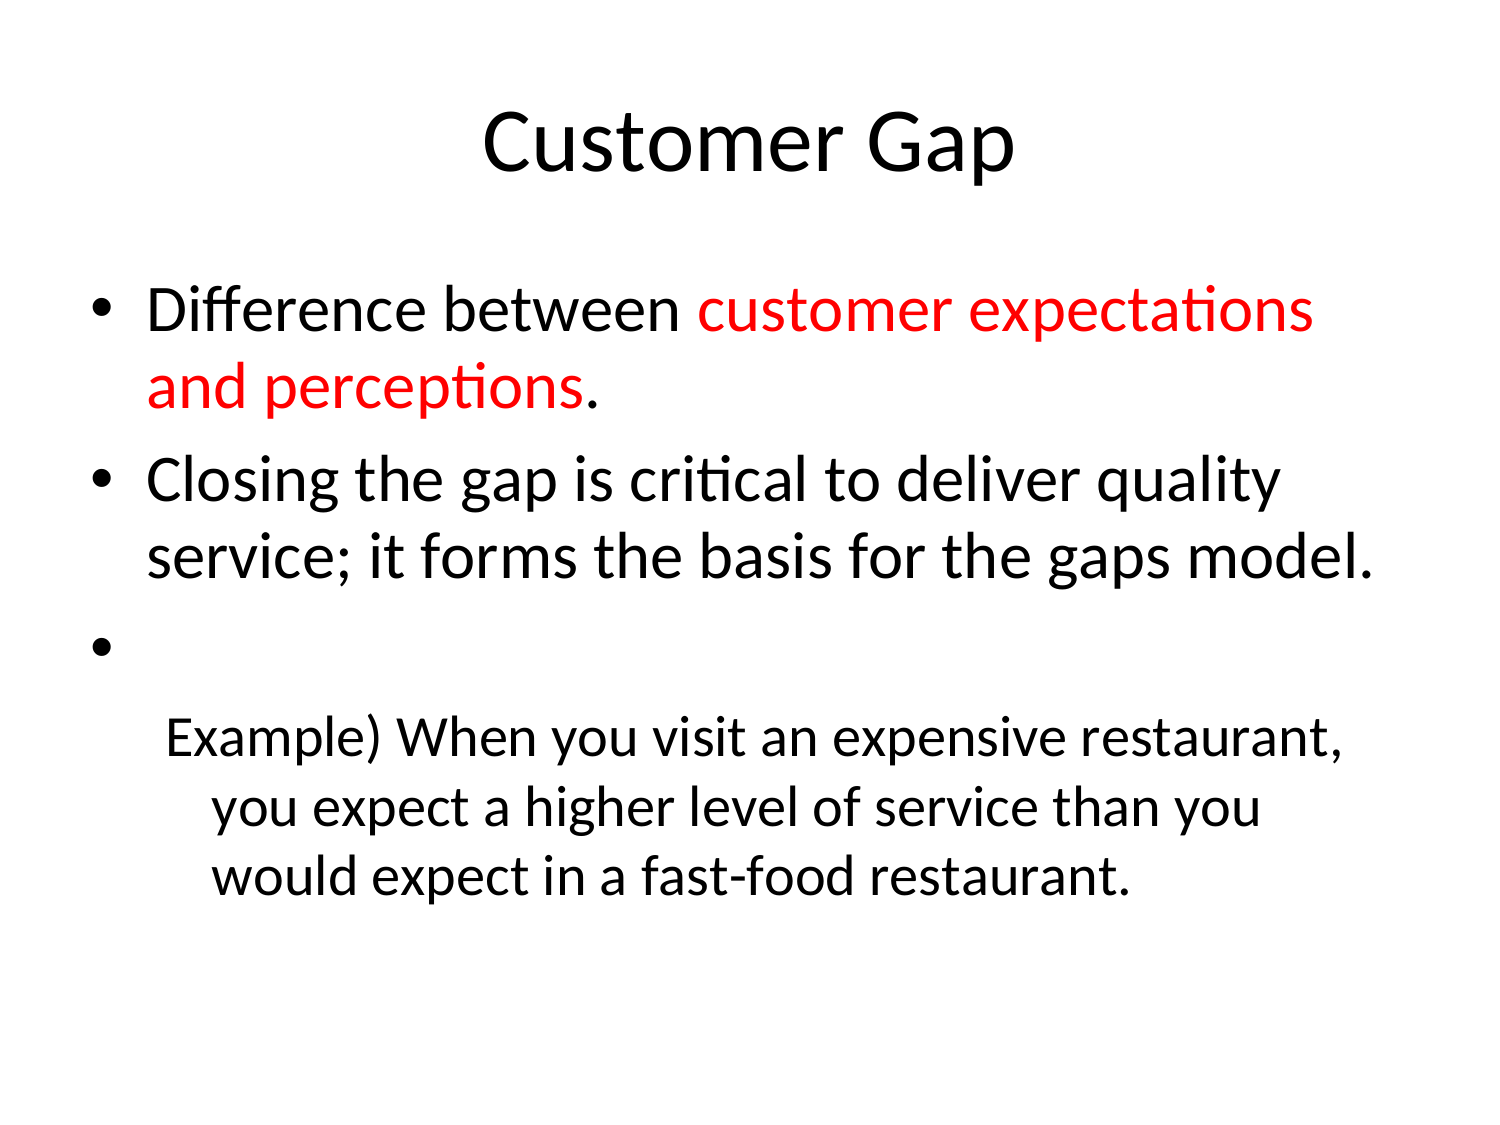

# Customer Gap
Difference between customer expectations and perceptions.
Closing the gap is critical to deliver quality service; it forms the basis for the gaps model.
Example) When you visit an expensive restaurant, you expect a higher level of service than you would expect in a fast-food restaurant.